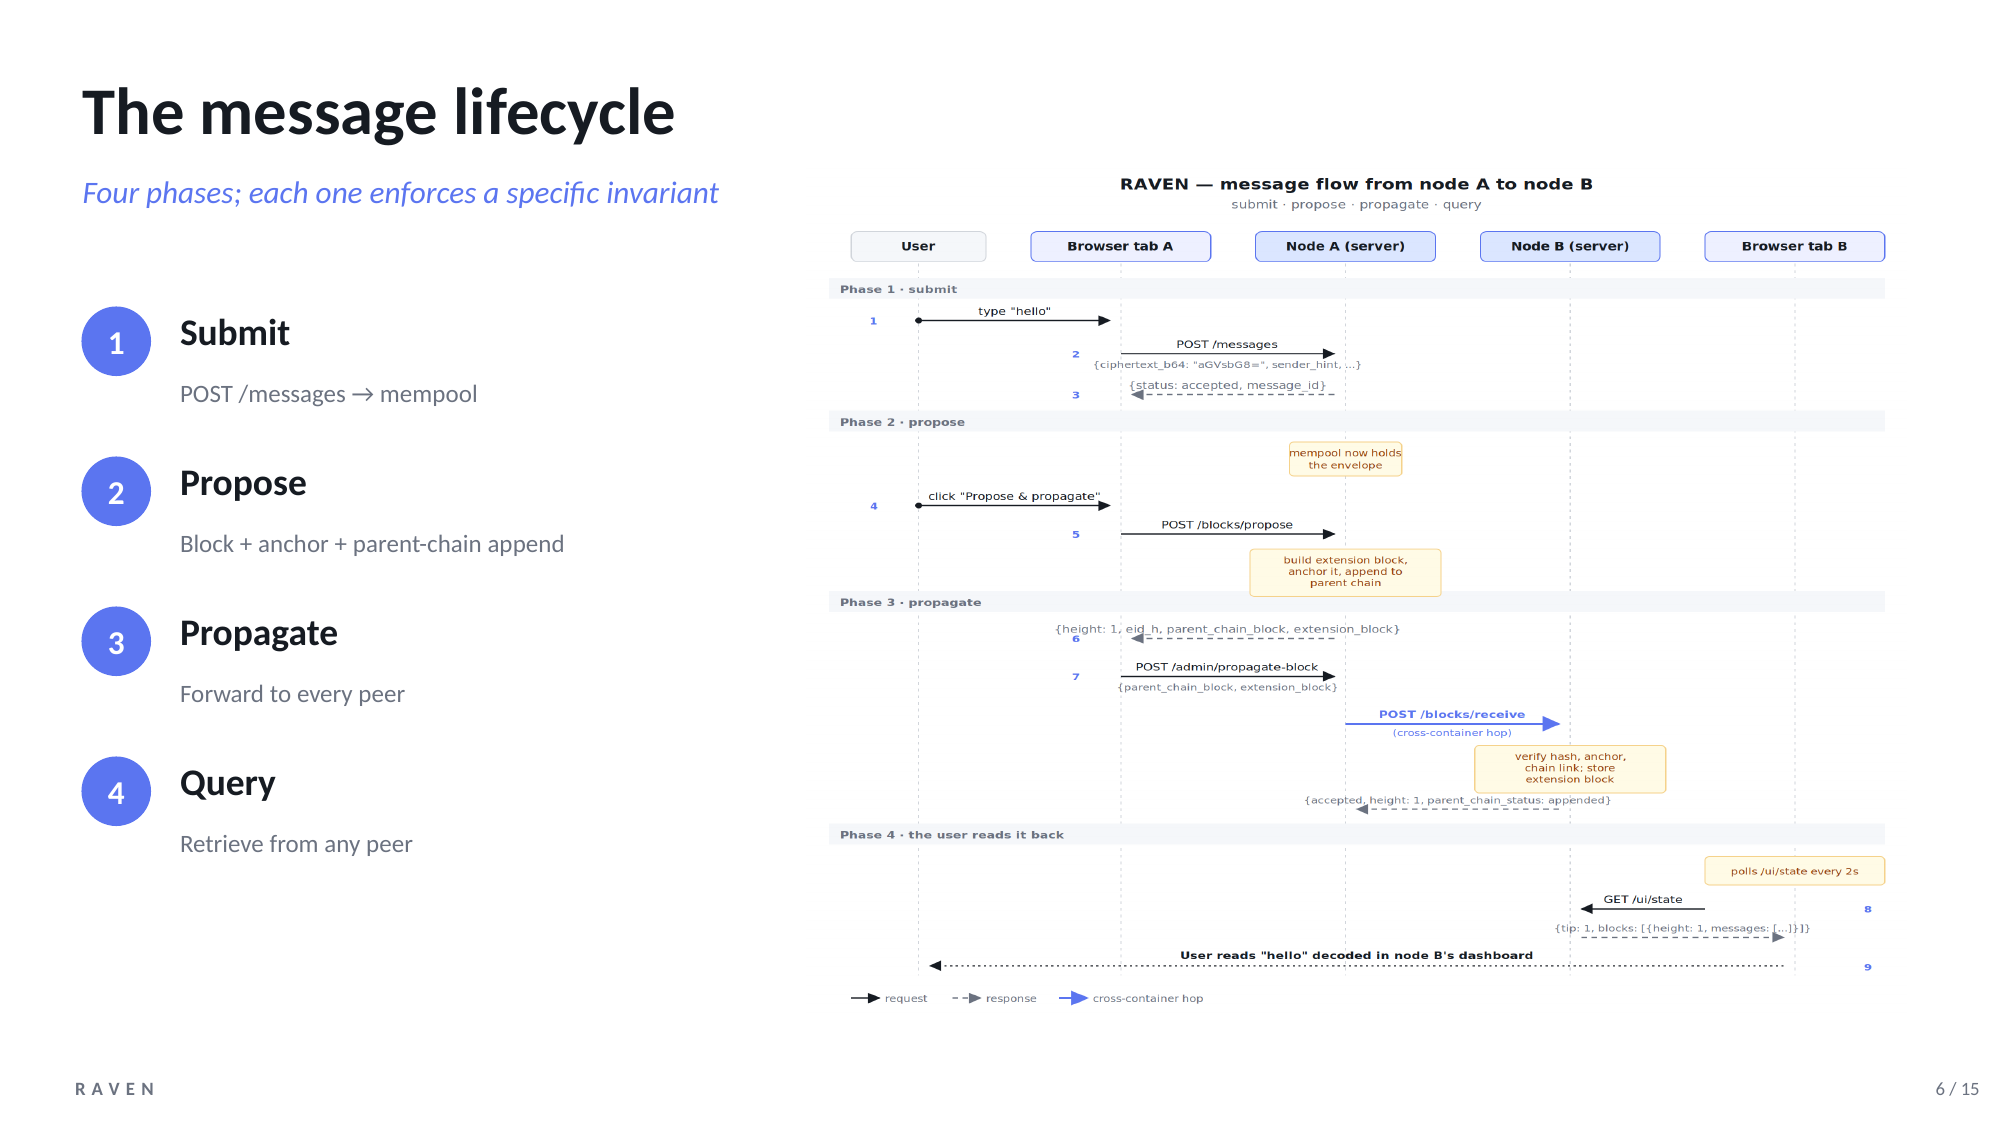

The message lifecycle
Four phases; each one enforces a specific invariant
Submit
1
POST /messages → mempool
Propose
2
Block + anchor + parent-chain append
Propagate
3
Forward to every peer
Query
4
Retrieve from any peer
RAVEN
6 / 15